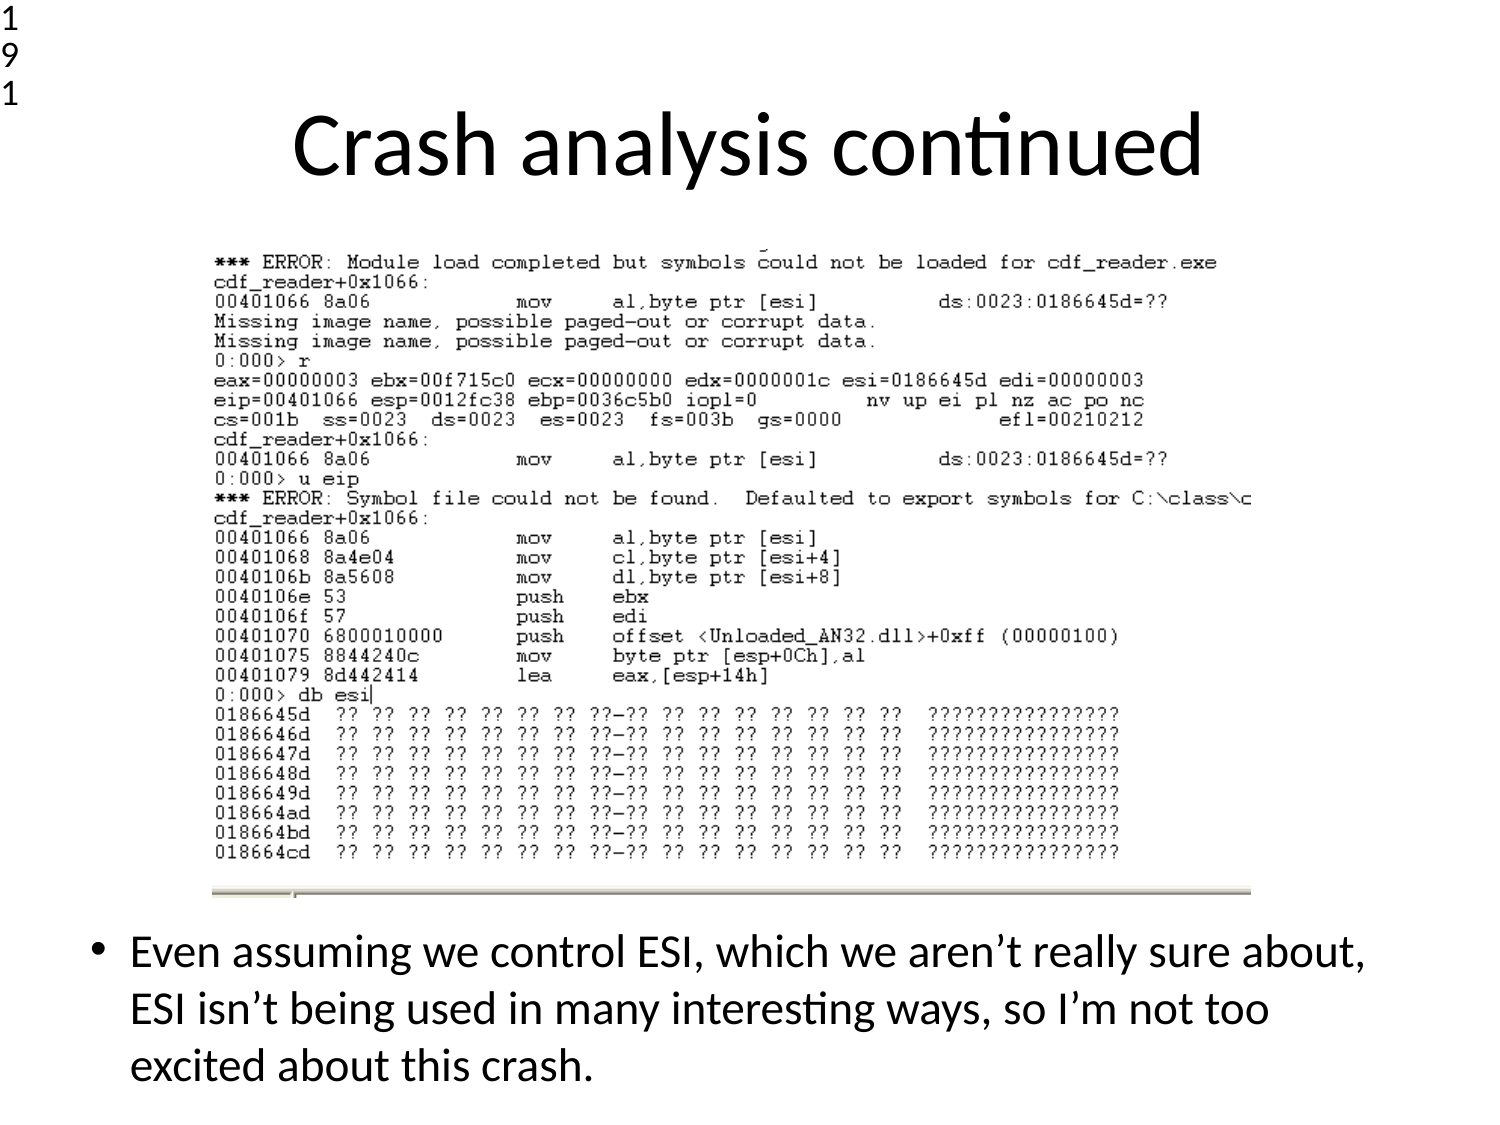

# Crash analysis continued
Even assuming we control ESI, which we aren’t really sure about, ESI isn’t being used in many interesting ways, so I’m not too excited about this crash.